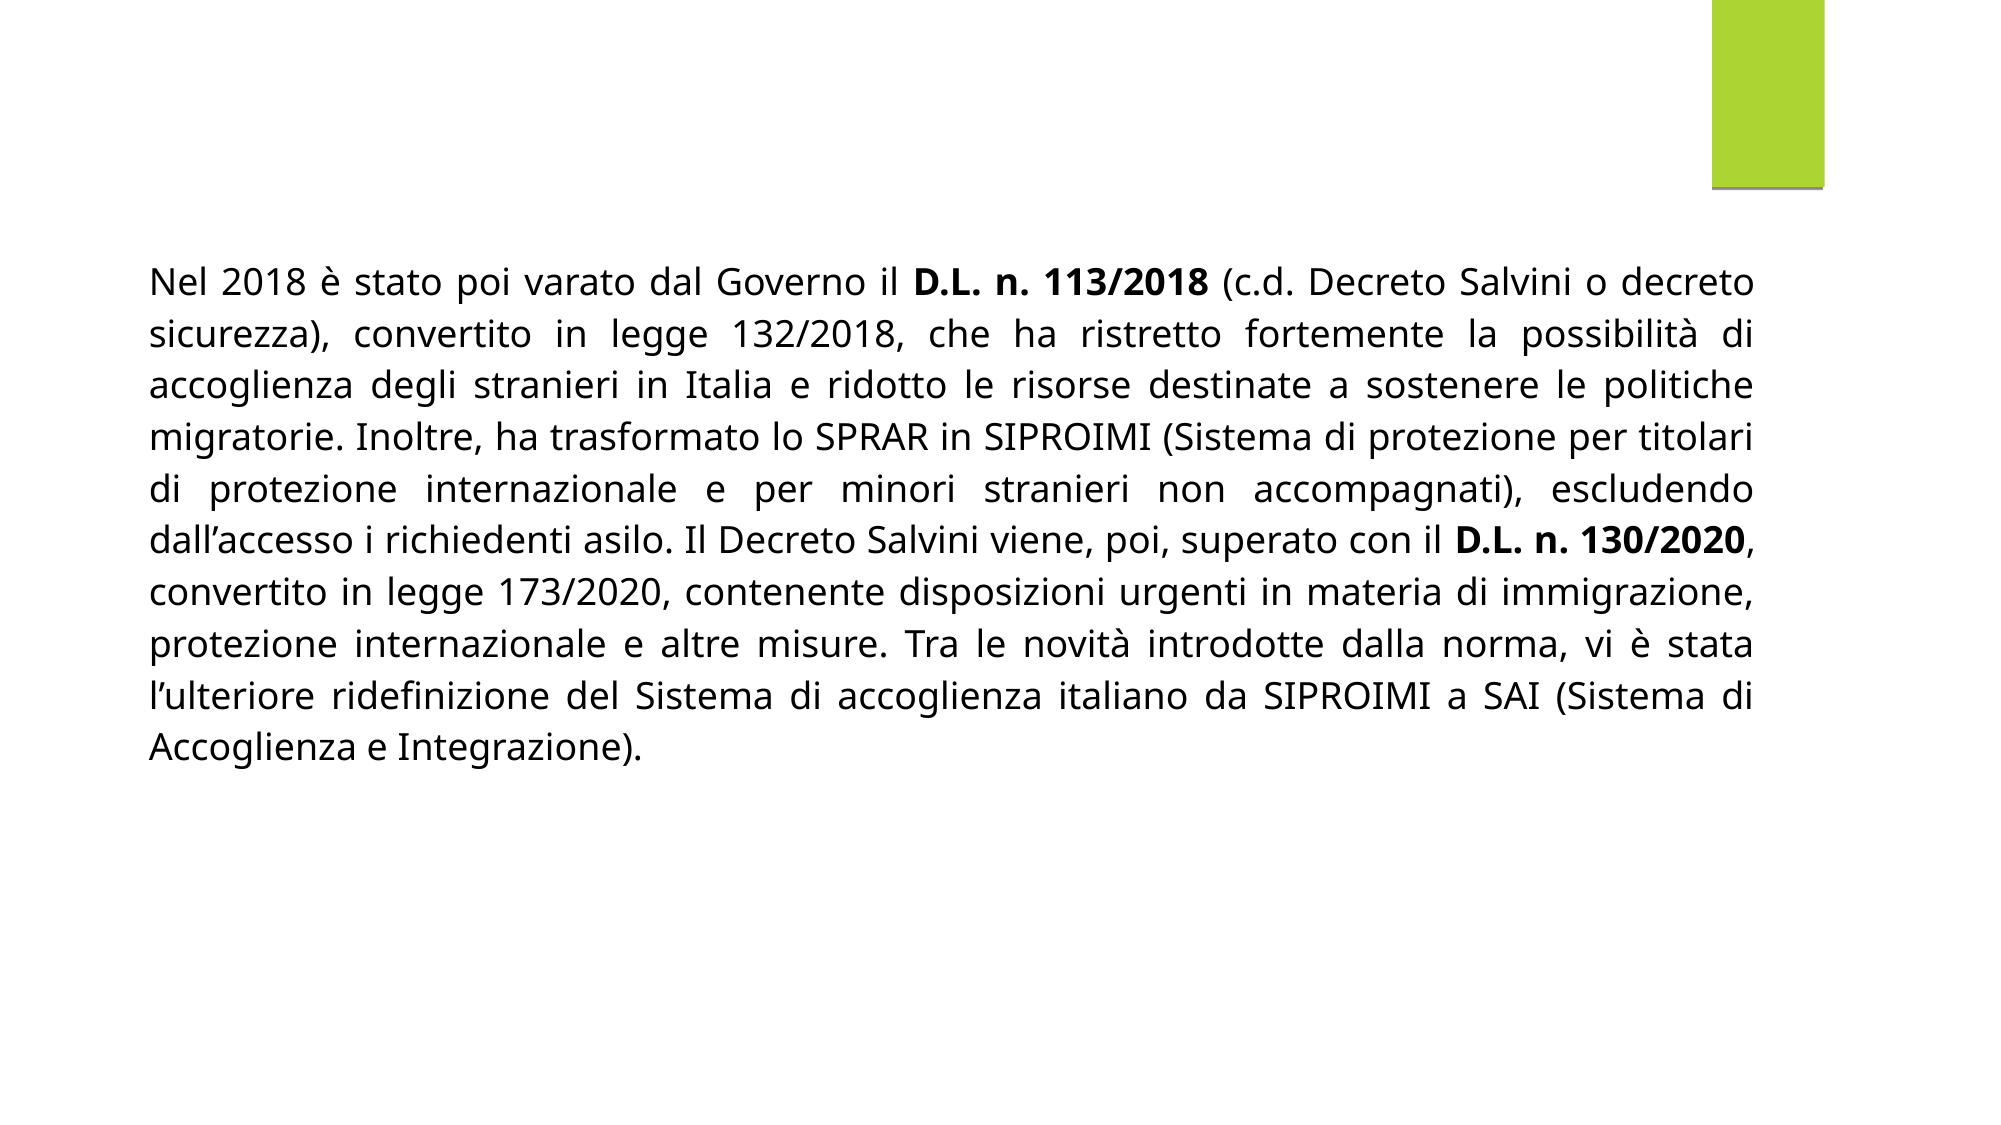

Nel 2018 è stato poi varato dal Governo il D.L. n. 113/2018 (c.d. Decreto Salvini o decreto sicurezza), convertito in legge 132/2018, che ha ristretto fortemente la possibilità di accoglienza degli stranieri in Italia e ridotto le risorse destinate a sostenere le politiche migratorie. Inoltre, ha trasformato lo SPRAR in SIPROIMI (Sistema di protezione per titolari di protezione internazionale e per minori stranieri non accompagnati), escludendo dall’accesso i richiedenti asilo. Il Decreto Salvini viene, poi, superato con il D.L. n. 130/2020, convertito in legge 173/2020, contenente disposizioni urgenti in materia di immigrazione, protezione internazionale e altre misure. Tra le novità introdotte dalla norma, vi è stata l’ulteriore ridefinizione del Sistema di accoglienza italiano da SIPROIMI a SAI (Sistema di Accoglienza e Integrazione).